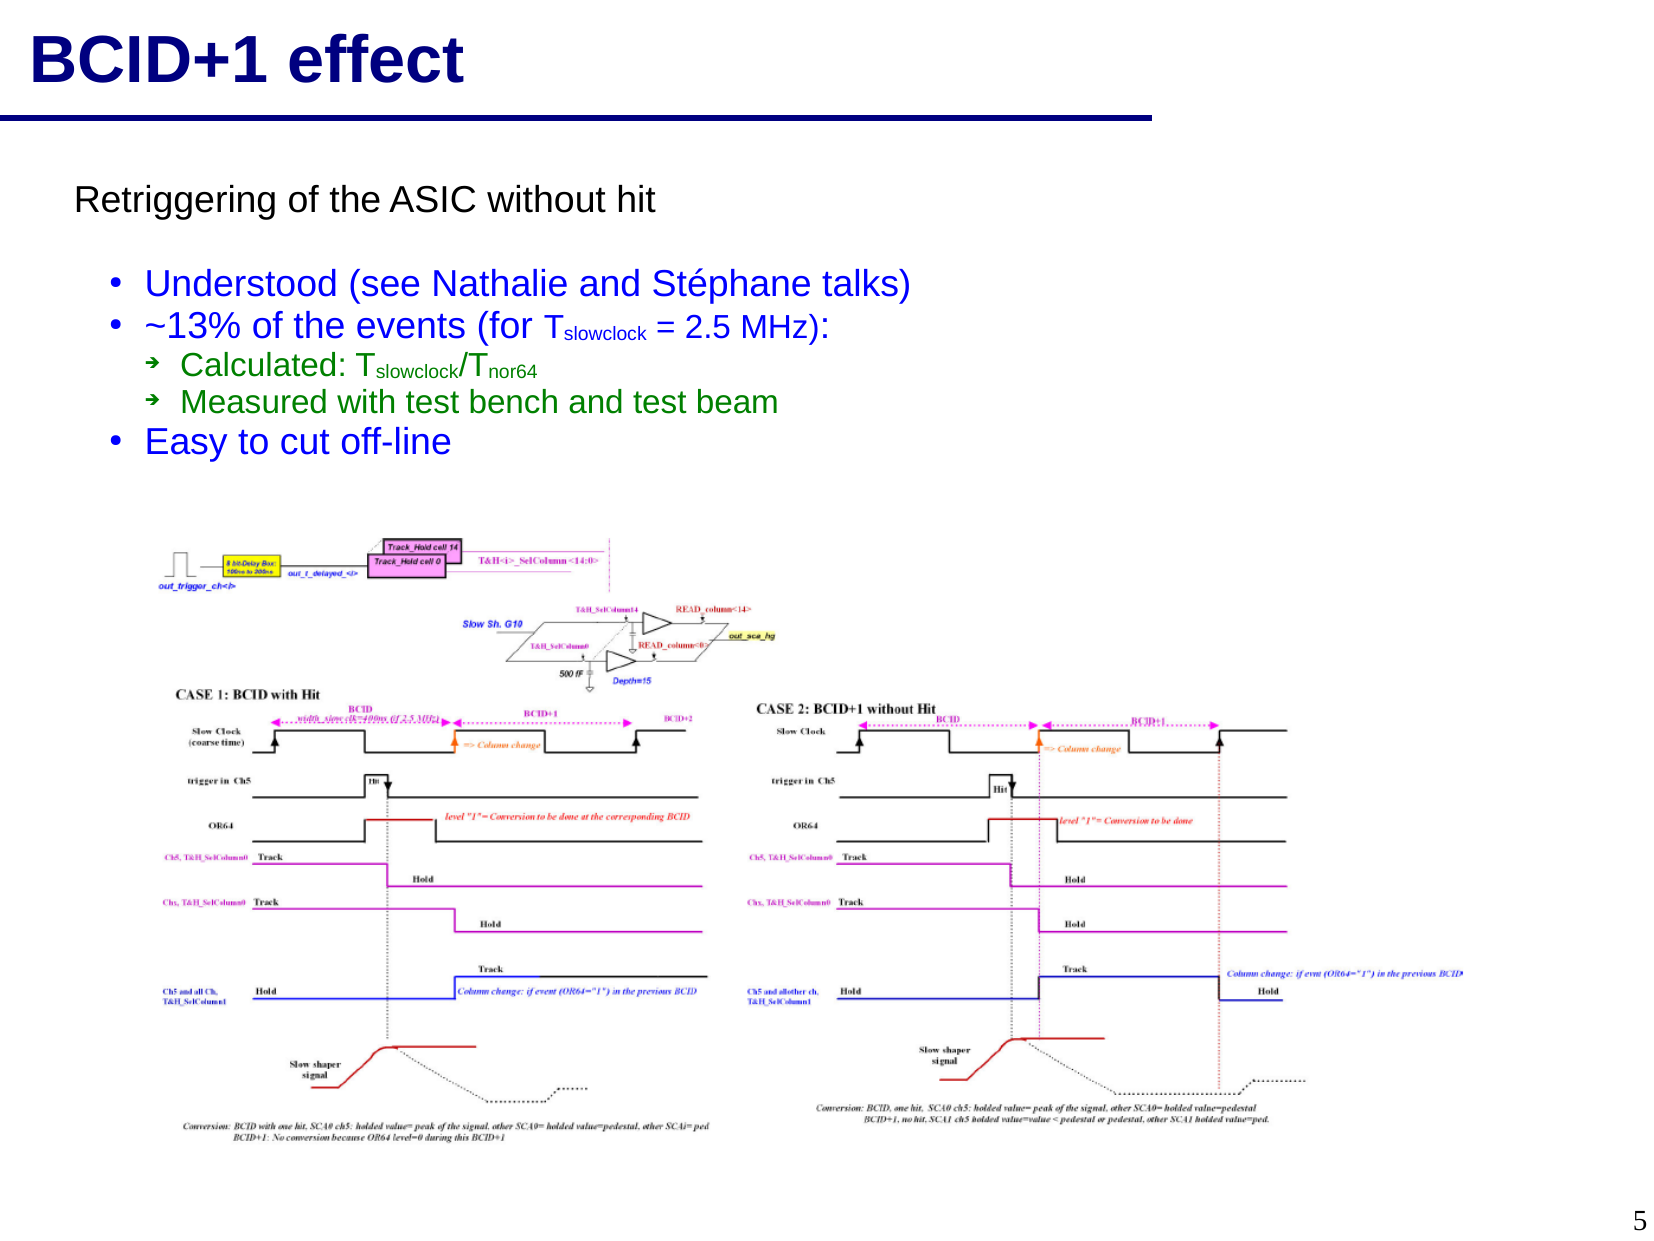

# BCID+1 effect
Retriggering of the ASIC without hit
Understood (see Nathalie and Stéphane talks)
~13% of the events (for Tslowclock = 2.5 MHz):
Calculated: Tslowclock/Tnor64
Measured with test bench and test beam
Easy to cut off-line
5